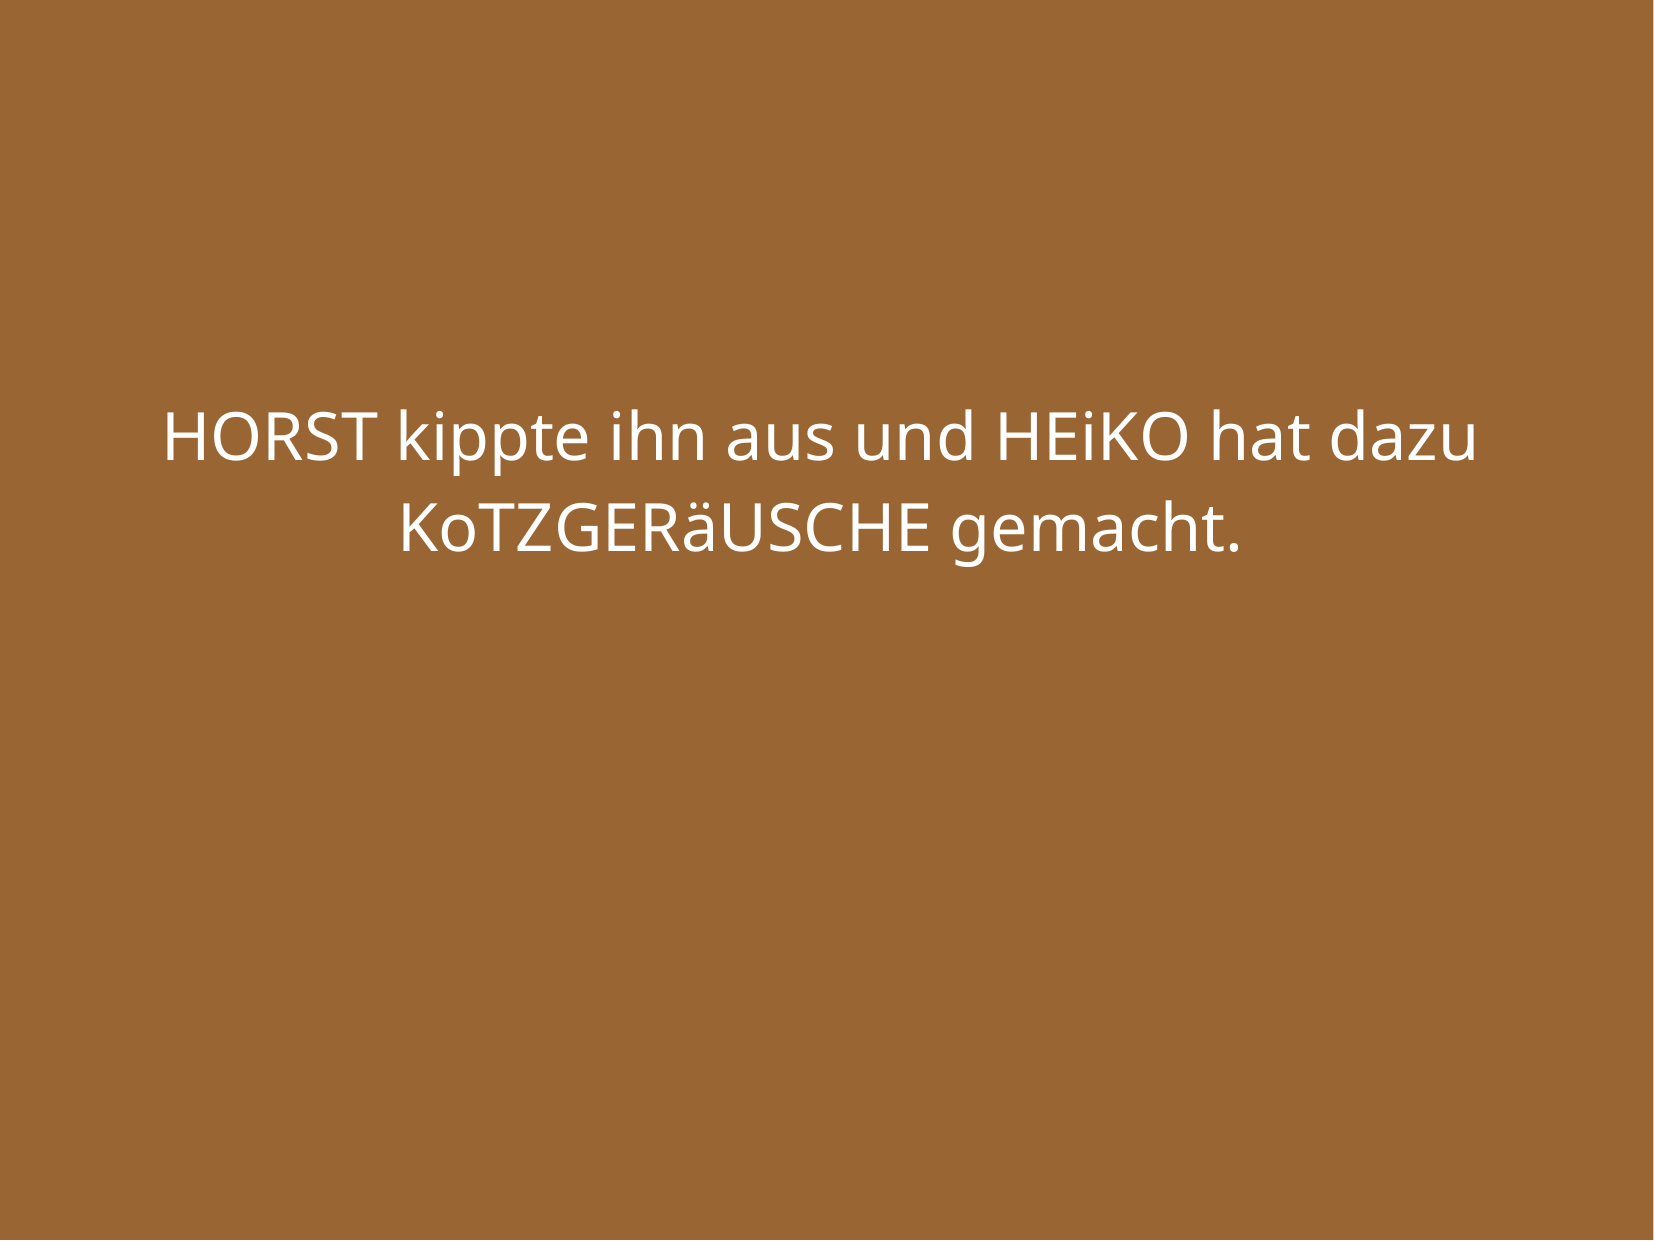

# HORST kippte ihn aus und HEiKO hat dazu KoTZGERäUSCHE gemacht.